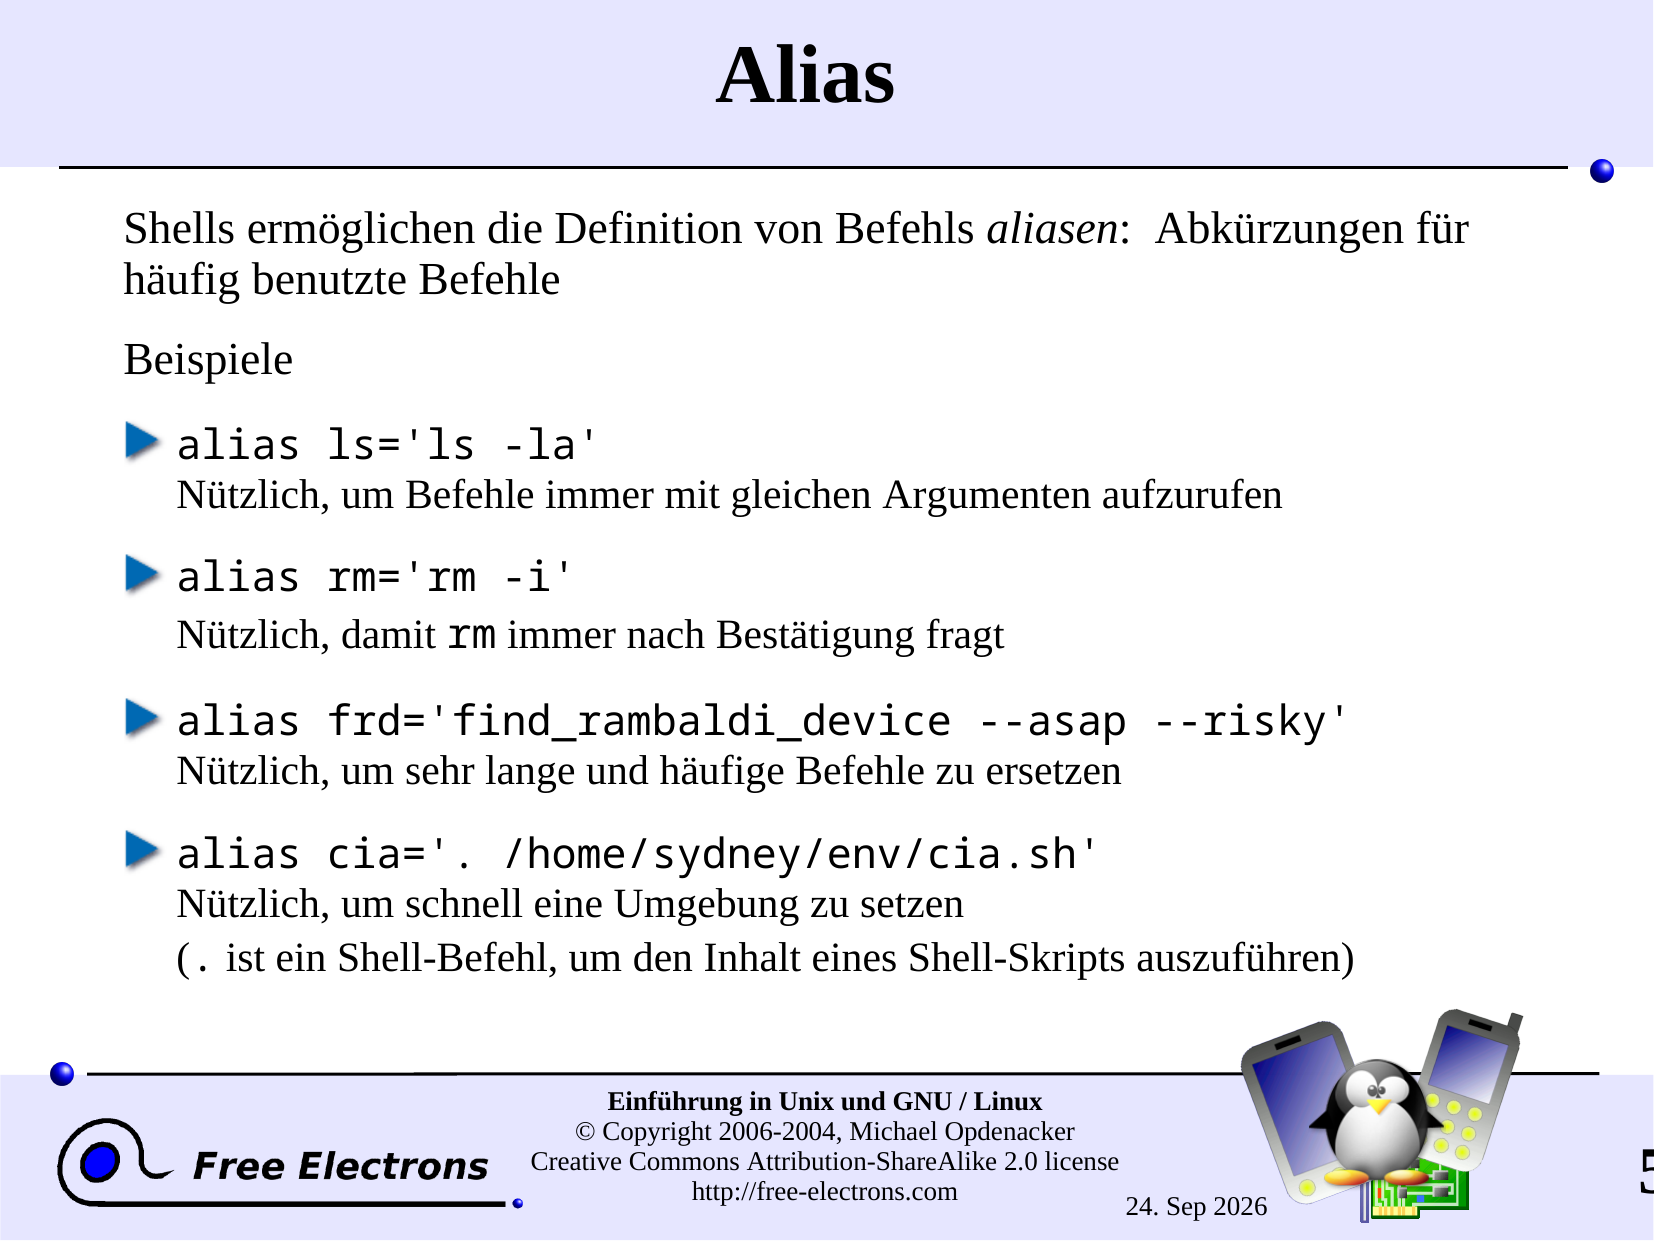

# Alias
Shells ermöglichen die Definition von Befehls aliasen: Abkürzungen für häufig benutzte Befehle
Beispiele
alias ls='ls -la'
Nützlich, um Befehle immer mit gleichen Argumenten aufzurufen
alias rm='rm -i'
Nützlich, damit rm immer nach Bestätigung fragt
alias frd='find_rambaldi_device --asap --risky'
Nützlich, um sehr lange und häufige Befehle zu ersetzen
alias cia='. /home/sydney/env/cia.sh'
Nützlich, um schnell eine Umgebung zu setzen
(. ist ein Shell-Befehl, um den Inhalt eines Shell-Skripts auszuführen)